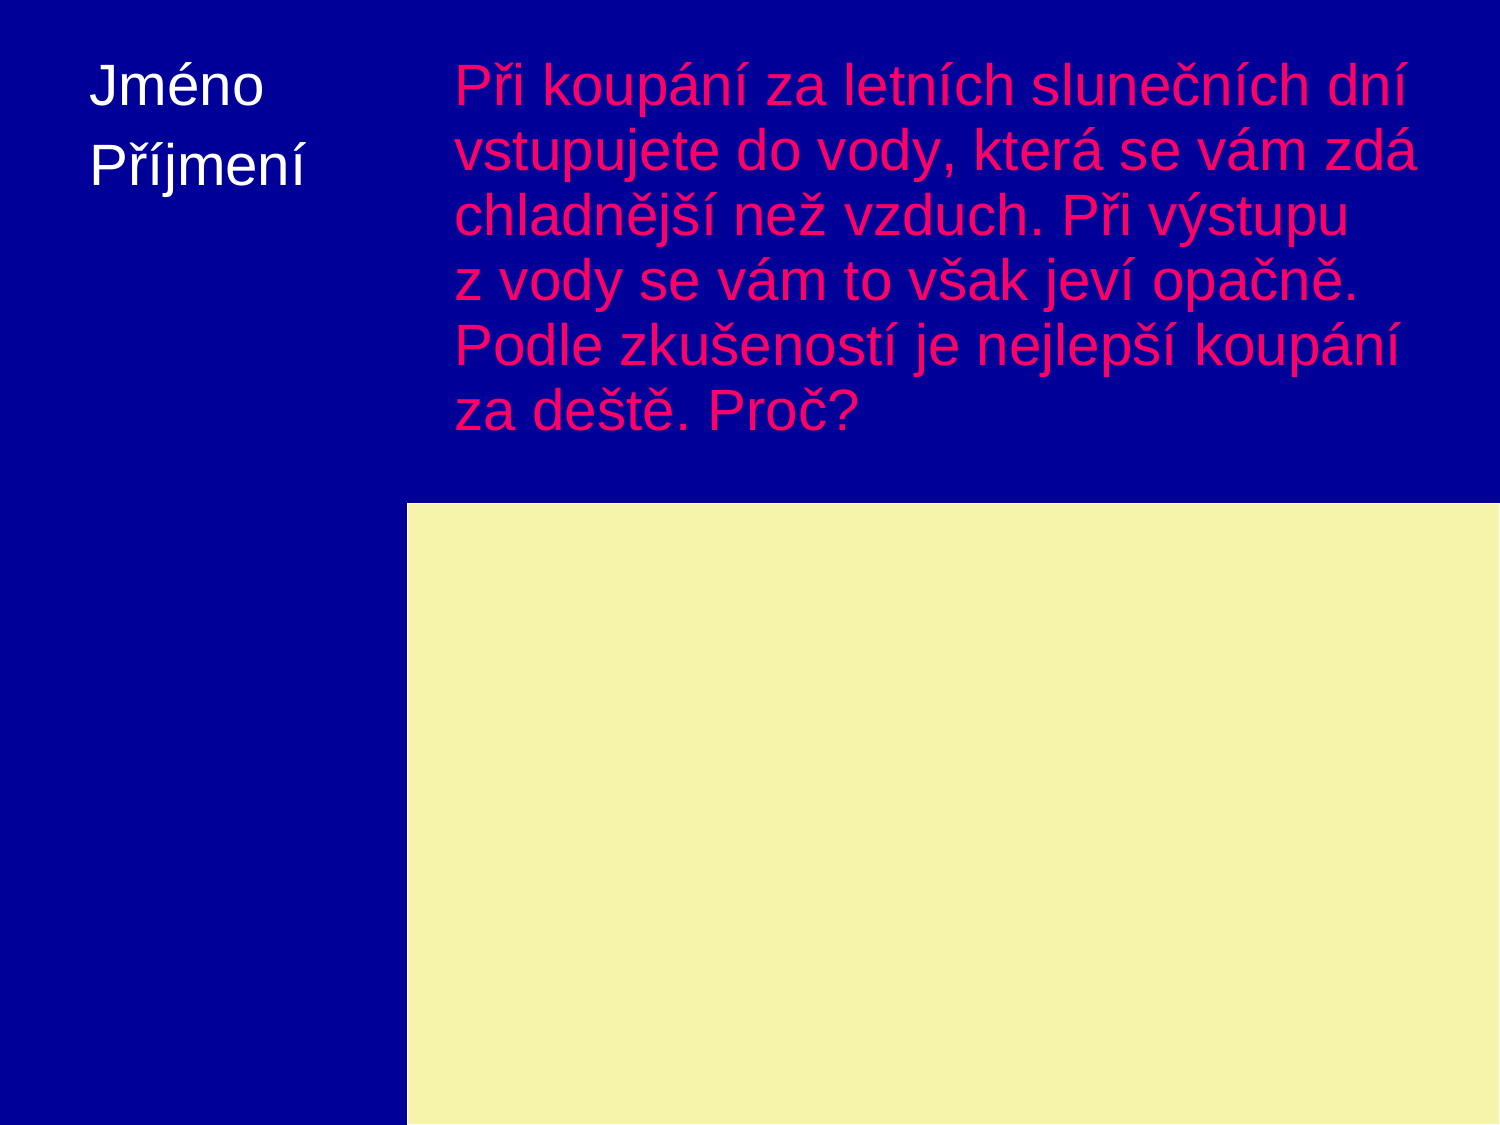

Jméno
Příjmení
Při koupání za letních slunečních dní vstupujete do vody, která se vám zdá chladnější než vzduch. Při výstupu z vody se vám to však jeví opačně. Podle zkušeností je nejlepší koupání za deště. Proč?
Voda je sice chladnější, ale při vystupování
z vody je tělo ochlazováno vypařováním vody z jeho povrchu. Za deště je odpařování vody
z povrchu těla minimální.